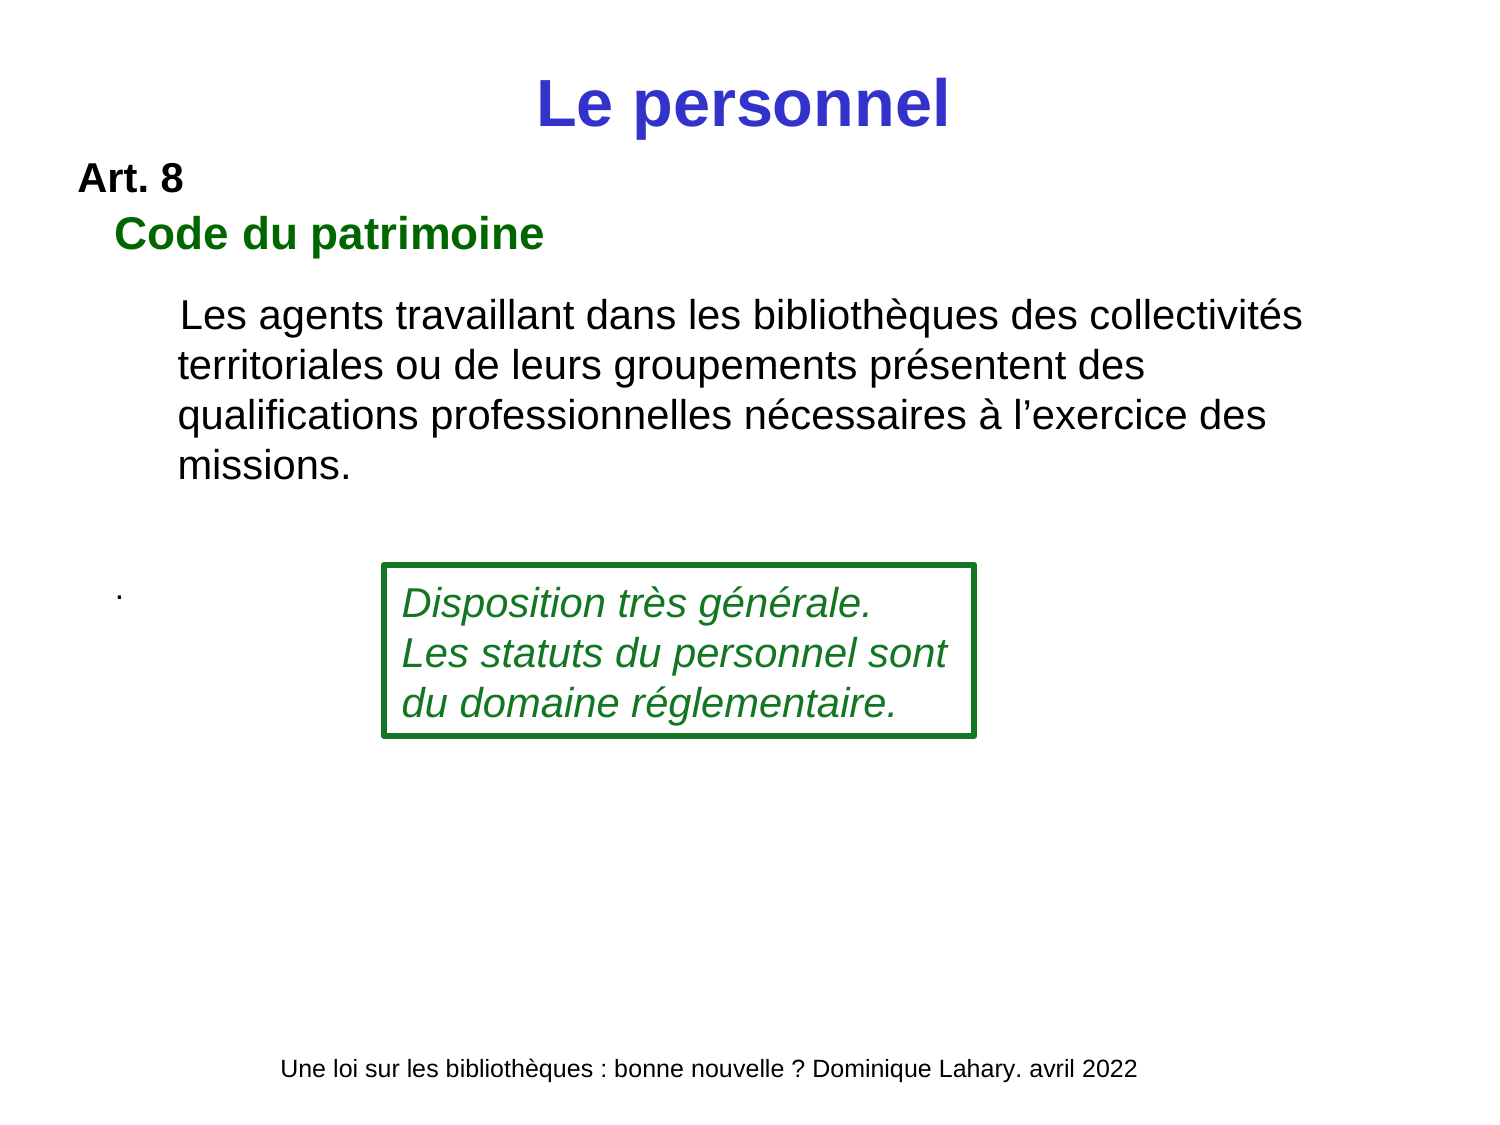

Le personnel
Art. 8
Code du patrimoine
 Les agents travaillant dans les bibliothèques des collectivités territoriales ou de leurs groupements présentent des qualifications professionnelles nécessaires à l’exercice des missions.
.
Disposition très générale.
Les statuts du personnel sont
du domaine réglementaire.
Une loi sur les bibliothèques : bonne nouvelle ? Dominique Lahary. avril 2022